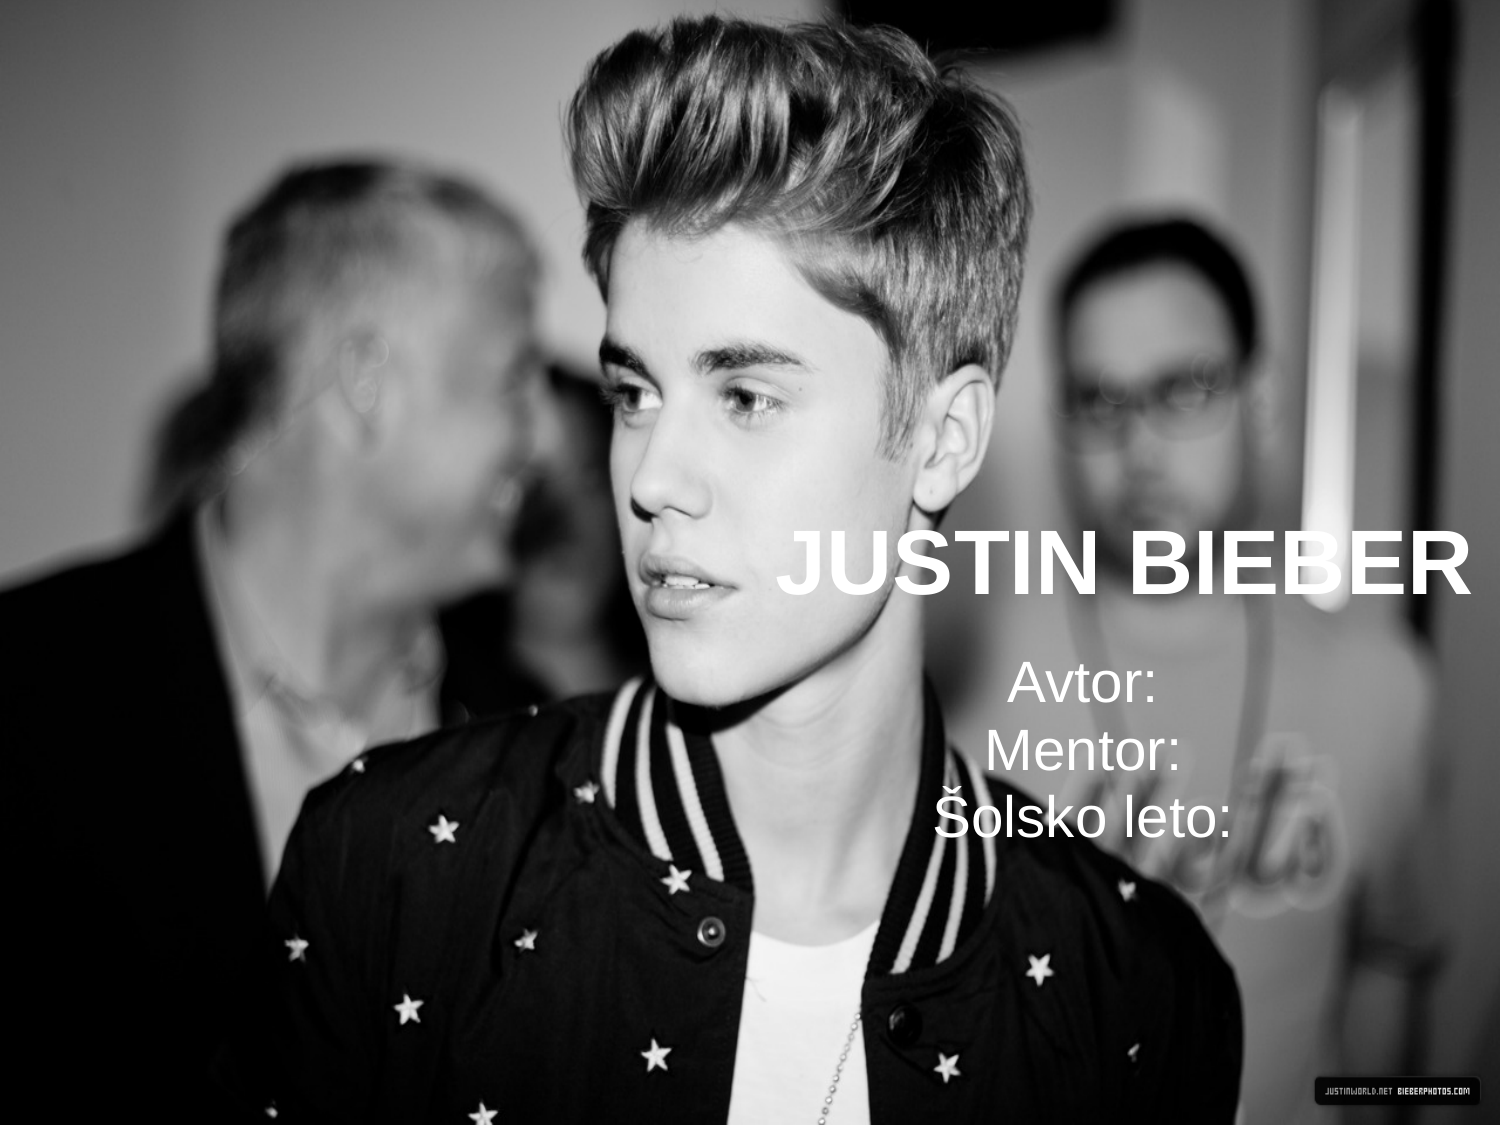

# JUSTIN BIEBER
Avtor:
Mentor:
Šolsko leto: